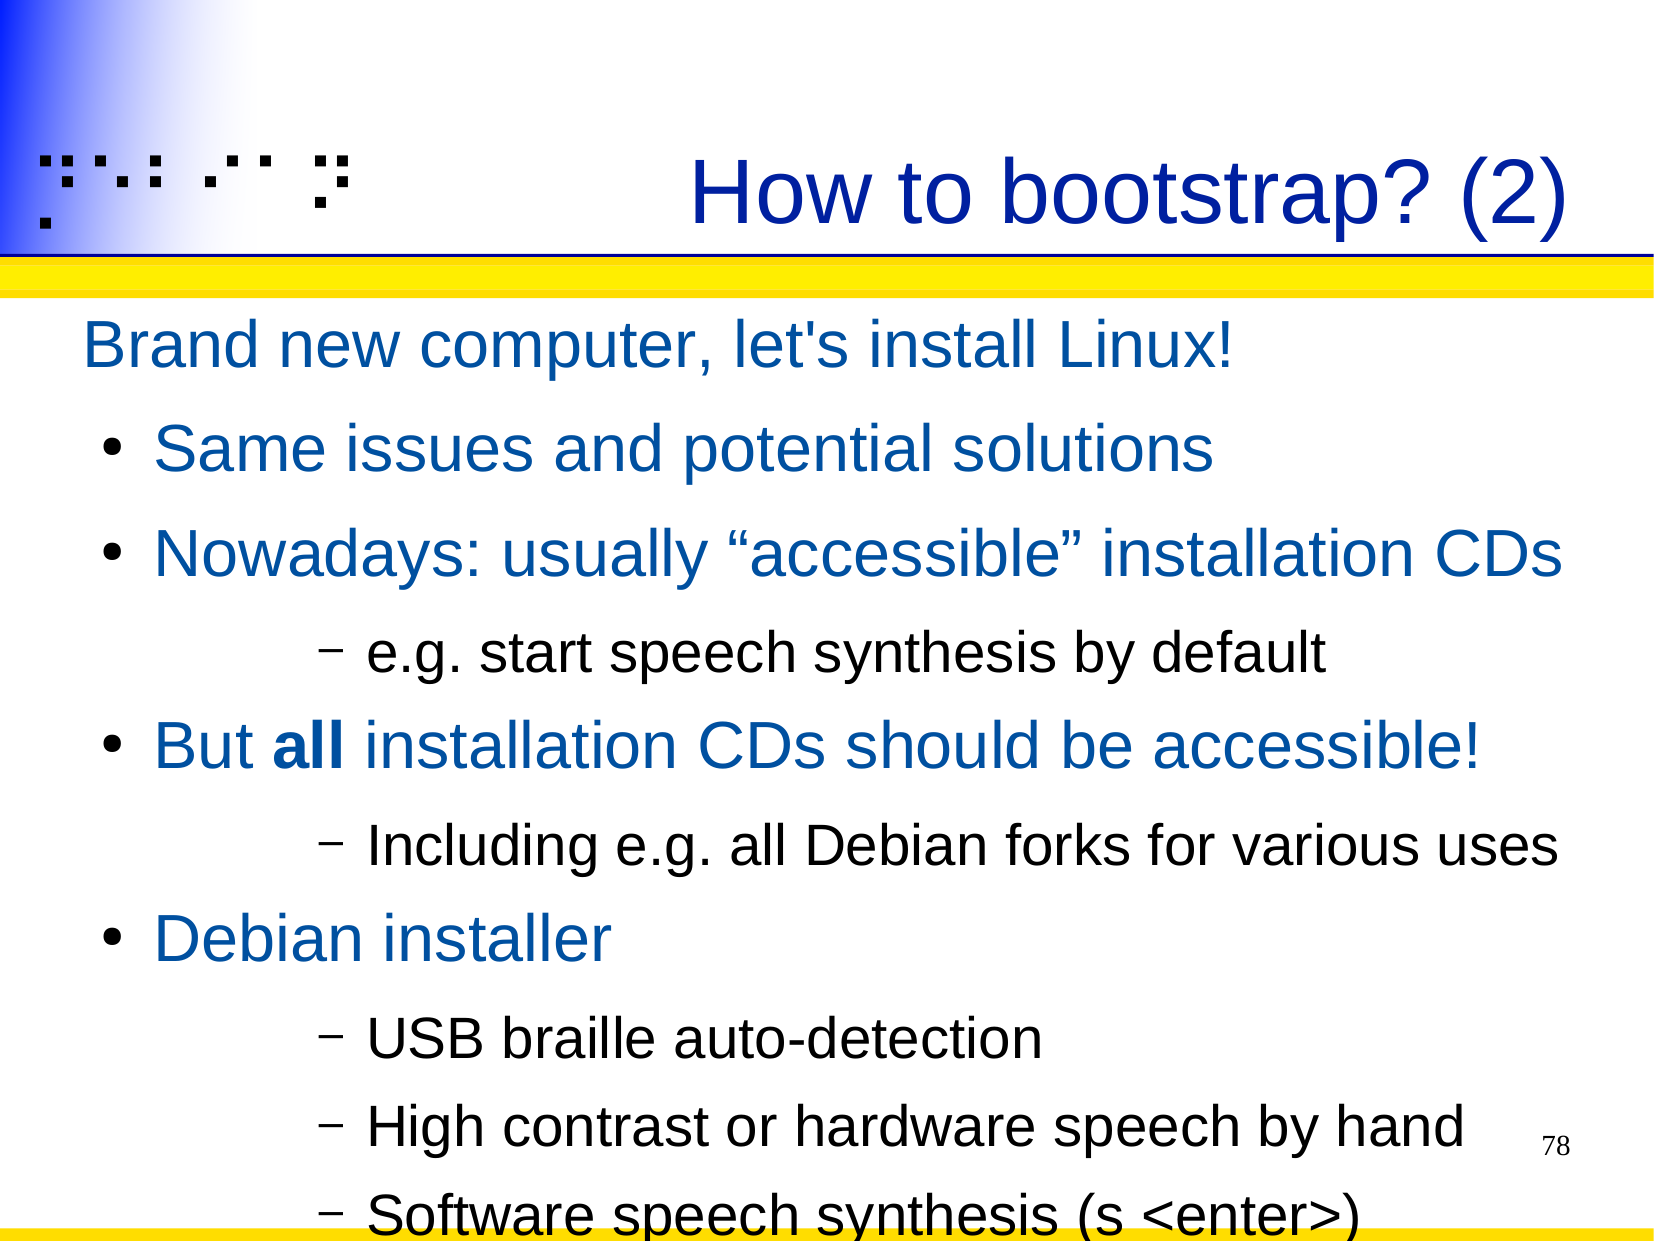

# How to bootstrap? (2)
Brand new computer, let's install Linux!
Same issues and potential solutions
Nowadays: usually “accessible” installation CDs
e.g. start speech synthesis by default
But all installation CDs should be accessible!
Including e.g. all Debian forks for various uses
Debian installer
USB braille auto-detection
High contrast or hardware speech by hand
Software speech synthesis (s <enter>)
78